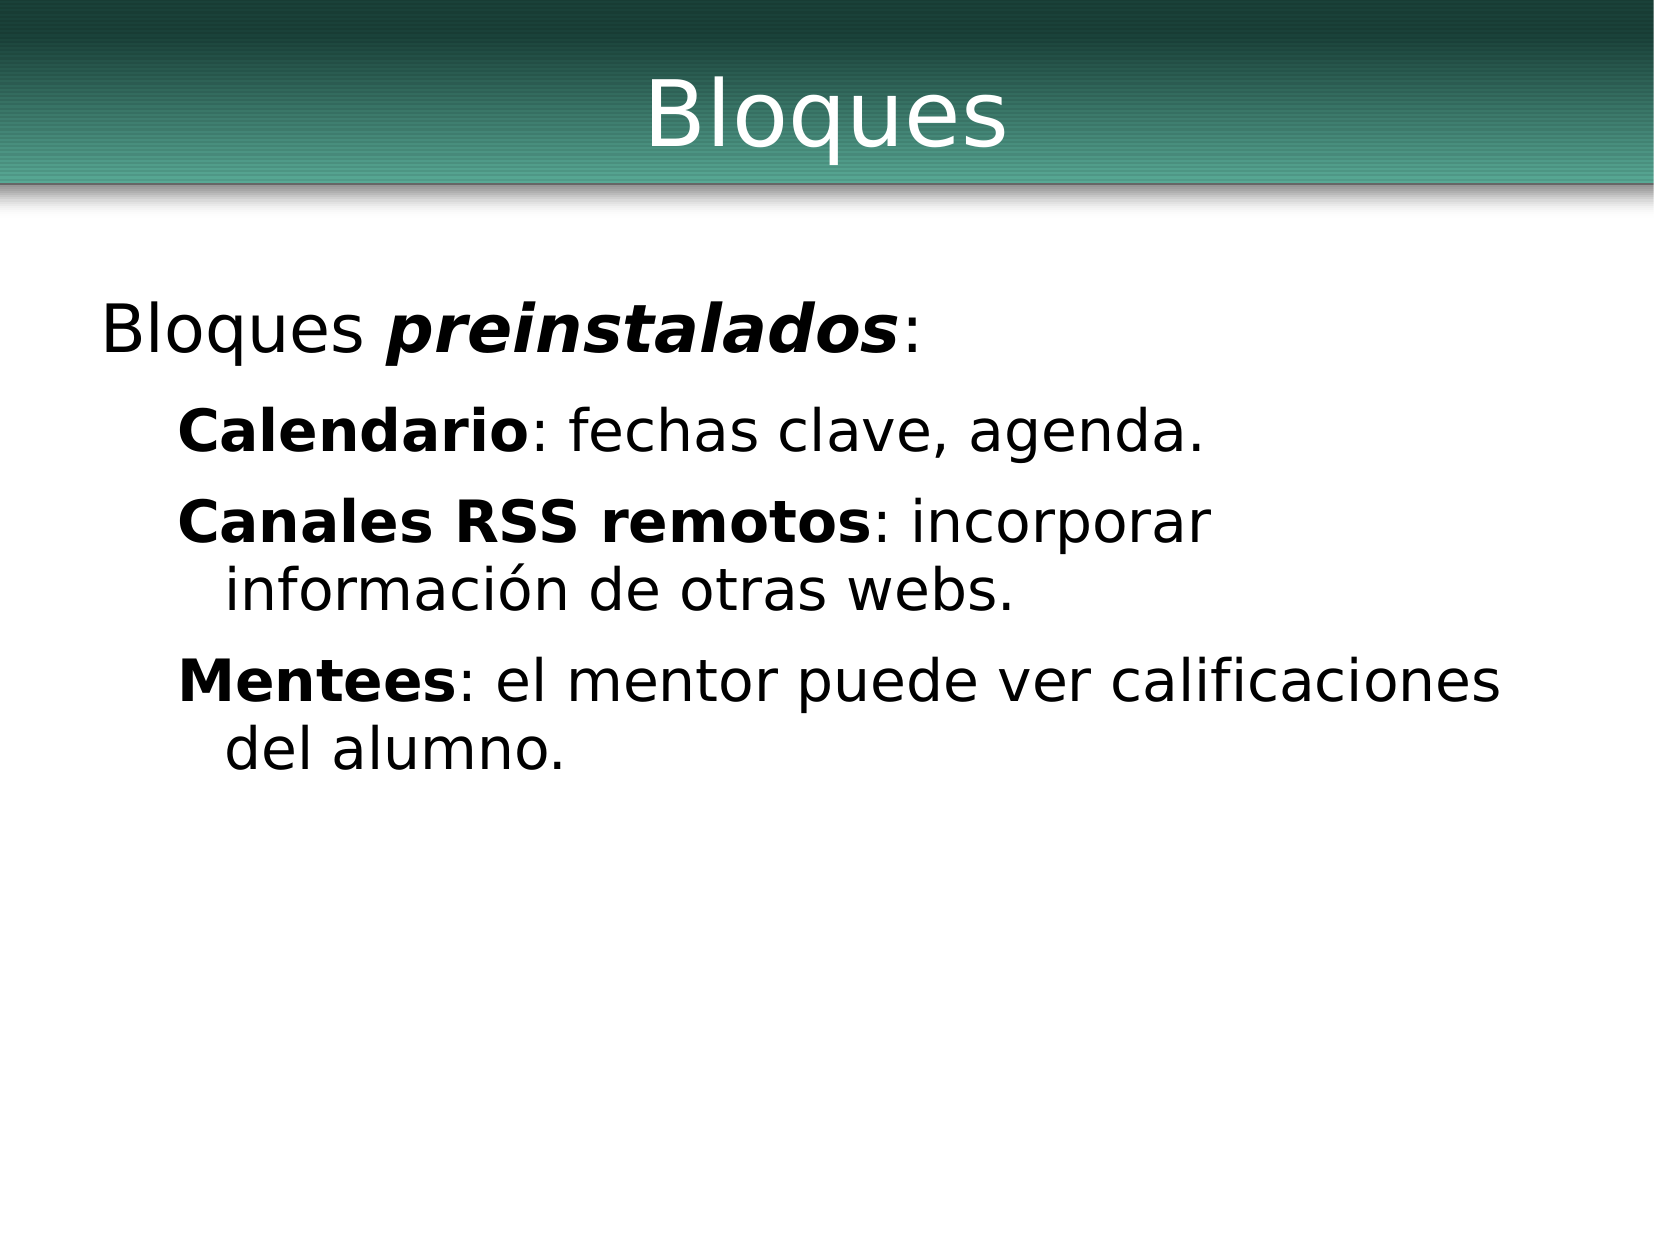

# Bloques
Bloques preinstalados:
Calendario: fechas clave, agenda.
Canales RSS remotos: incorporar información de otras webs.
Mentees: el mentor puede ver calificaciones del alumno.